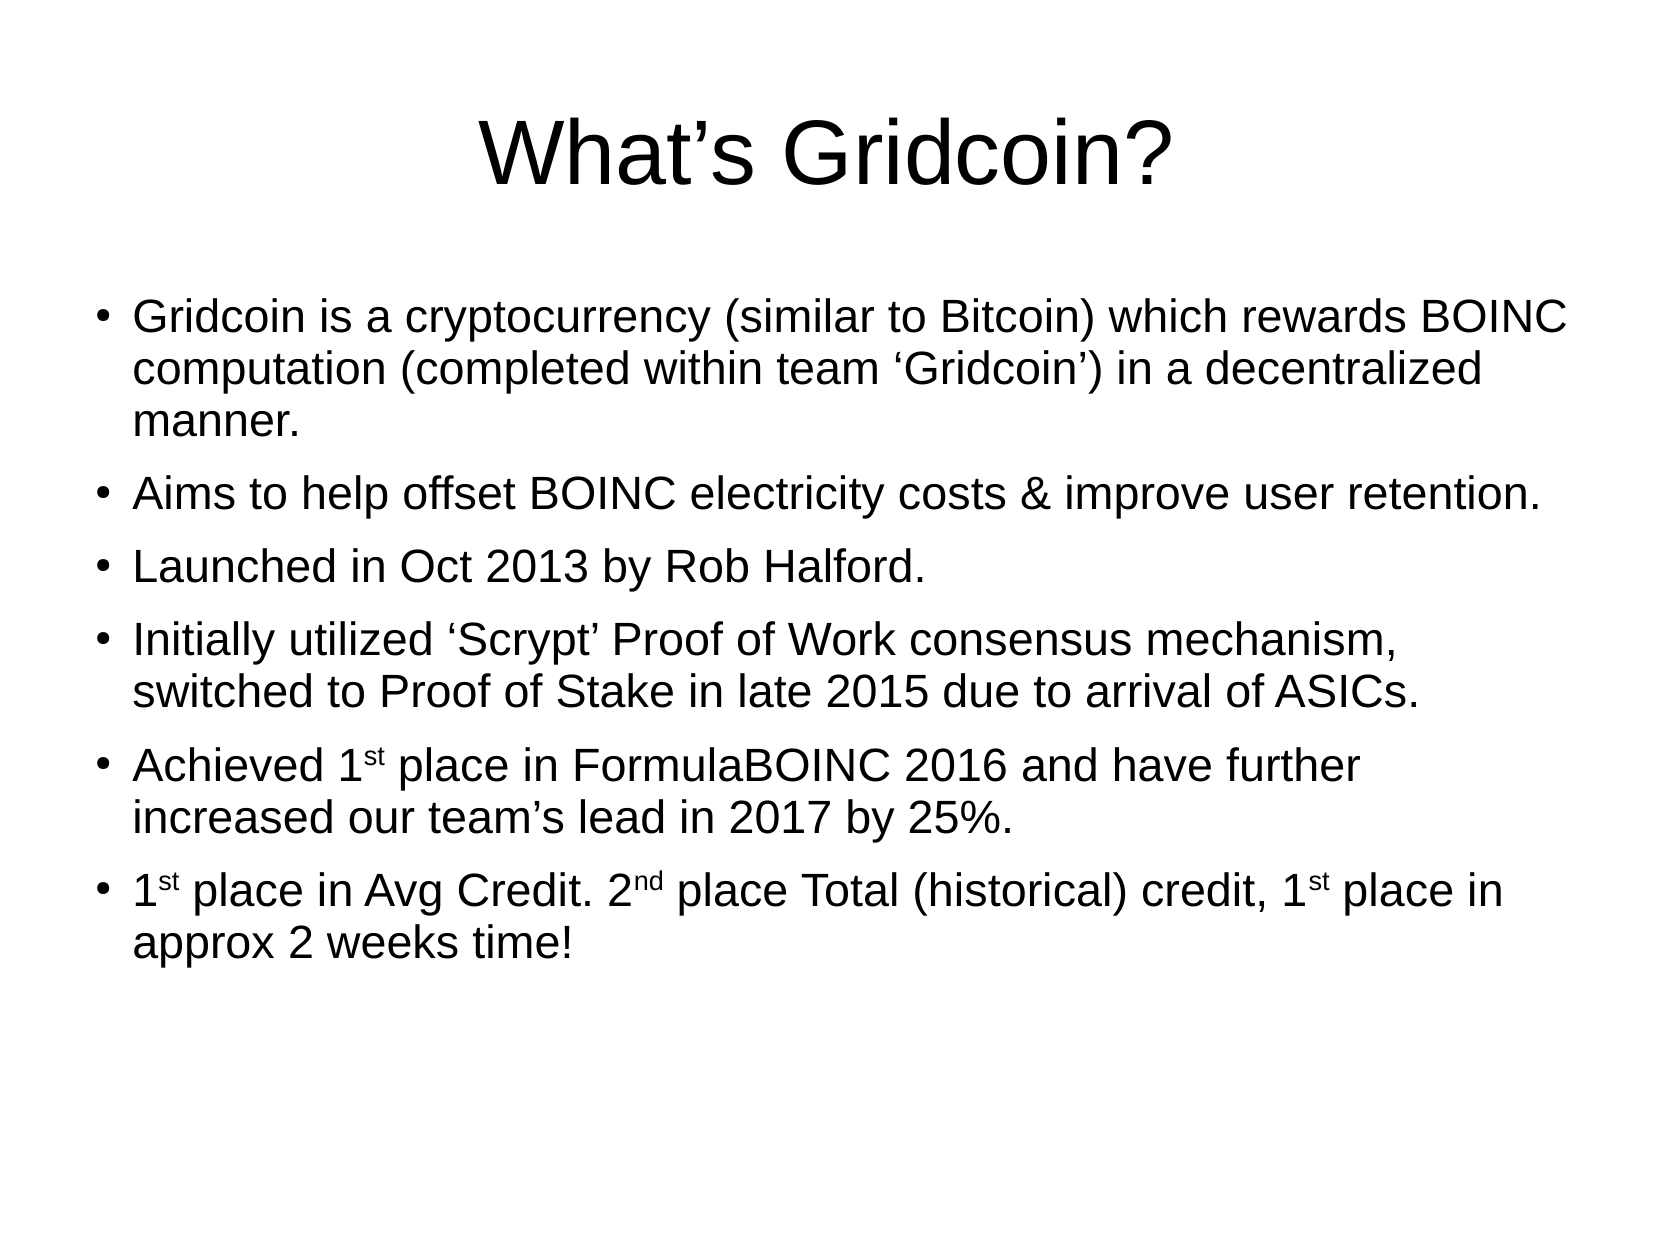

# What’s Gridcoin?
Gridcoin is a cryptocurrency (similar to Bitcoin) which rewards BOINC computation (completed within team ‘Gridcoin’) in a decentralized manner.
Aims to help offset BOINC electricity costs & improve user retention.
Launched in Oct 2013 by Rob Halford.
Initially utilized ‘Scrypt’ Proof of Work consensus mechanism, switched to Proof of Stake in late 2015 due to arrival of ASICs.
Achieved 1st place in FormulaBOINC 2016 and have further increased our team’s lead in 2017 by 25%.
1st place in Avg Credit. 2nd place Total (historical) credit, 1st place in approx 2 weeks time!